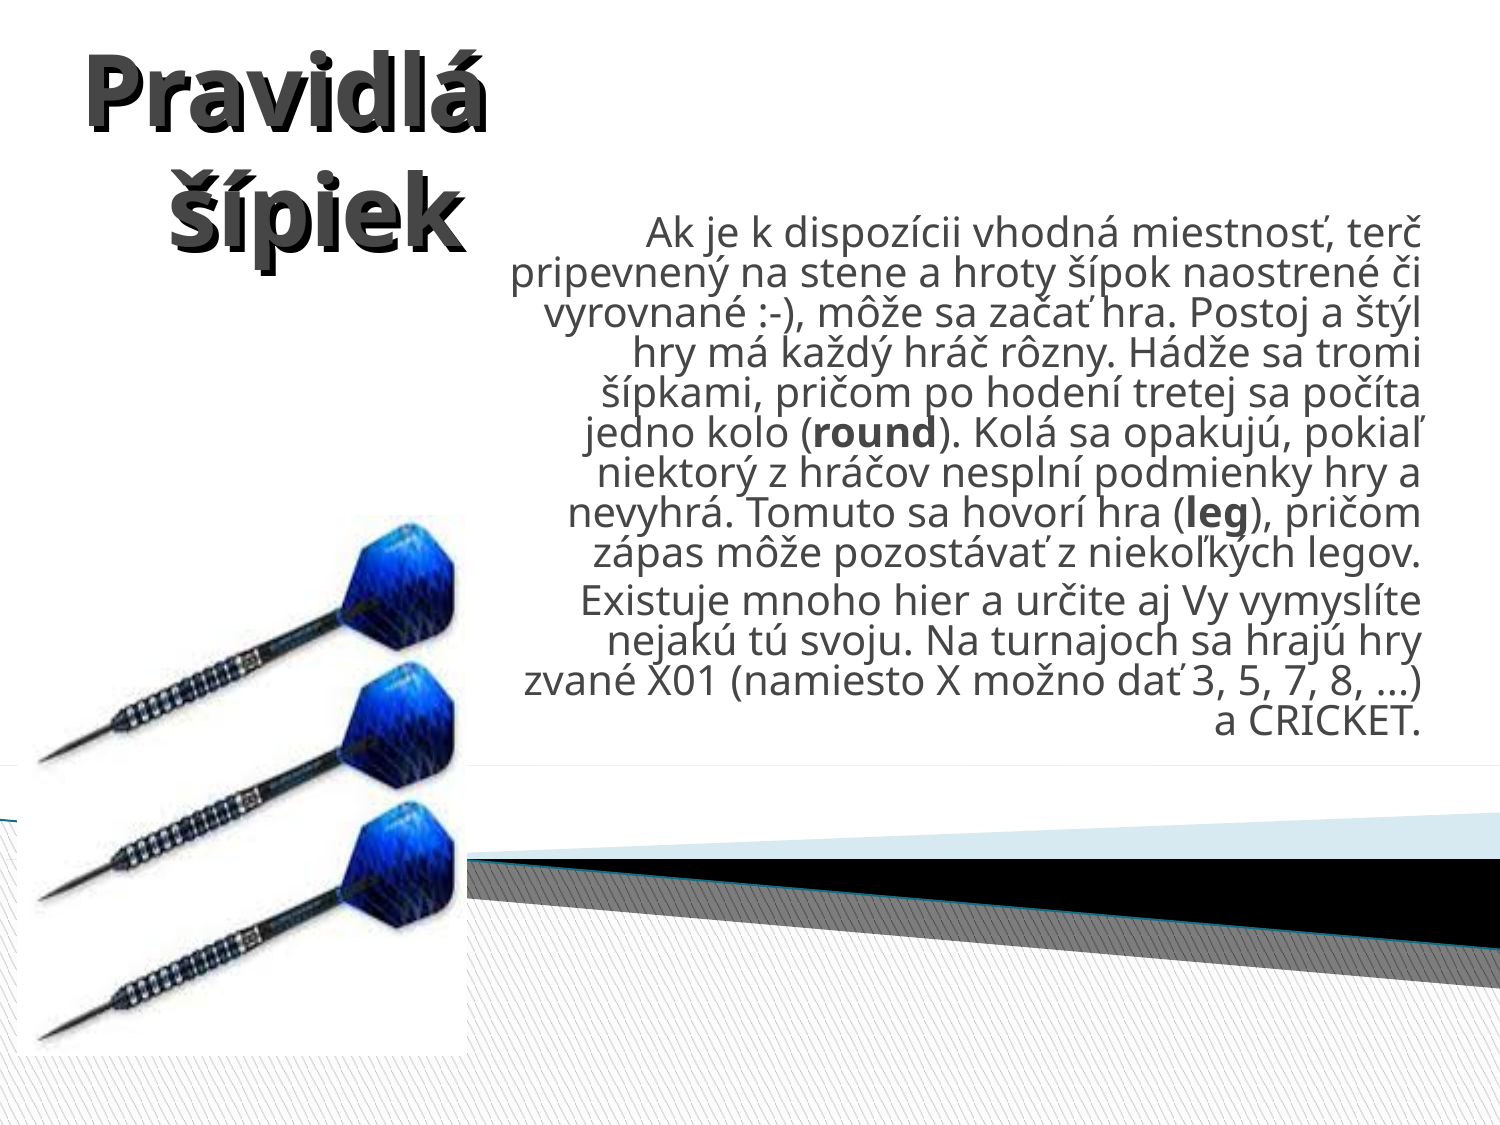

# Pravidlá šípiek
Ak je k dispozícii vhodná miestnosť, terč pripevnený na stene a hroty šípok naostrené či vyrovnané :-), môže sa začať hra. Postoj a štýl hry má každý hráč rôzny. Hádže sa tromi šípkami, pričom po hodení tretej sa počíta jedno kolo (round). Kolá sa opakujú, pokiaľ niektorý z hráčov nesplní podmienky hry a nevyhrá. Tomuto sa hovorí hra (leg), pričom zápas môže pozostávať z niekoľkých legov.
Existuje mnoho hier a určite aj Vy vymyslíte nejakú tú svoju. Na turnajoch sa hrajú hry zvané X01 (namiesto X možno dať 3, 5, 7, 8, ...) a CRICKET.